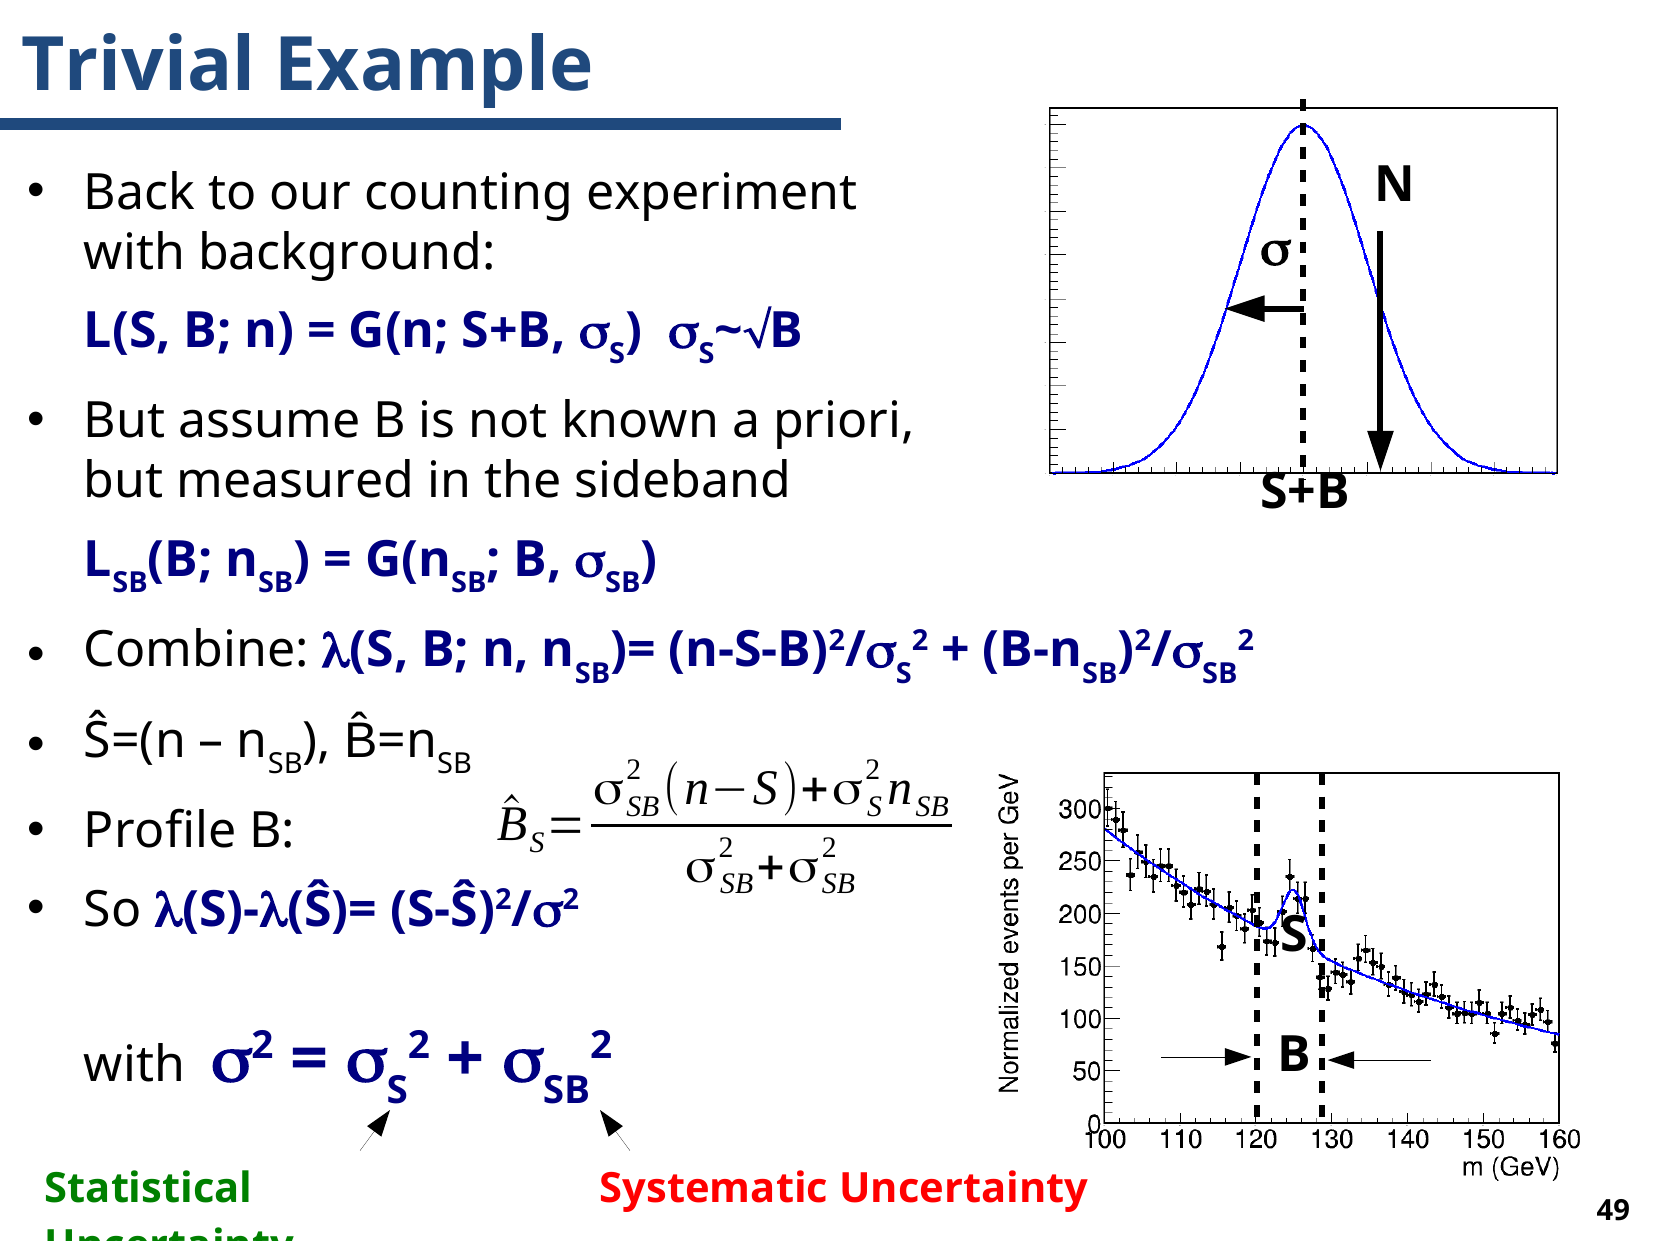

# Trivial Example
N
Back to our counting experiment
with background:
L(S, B; n) = G(n; S+B, sS) sS~ÖB
But assume B is not known a priori,
but measured in the sideband
LSB(B; nSB) = G(nSB; B, sSB)
Combine: l(S, B; n, nSB)= (n-S-B)2/sS2 + (B-nSB)2/sSB2
Ŝ=(n – nSB), B̂=nSB
Profile B:
So l(S)-l(Ŝ)= (S-Ŝ)2/s2
with s2 = sS2 + sSB2
s
S+B
S
B
Statistical Uncertainty
Systematic Uncertainty
49